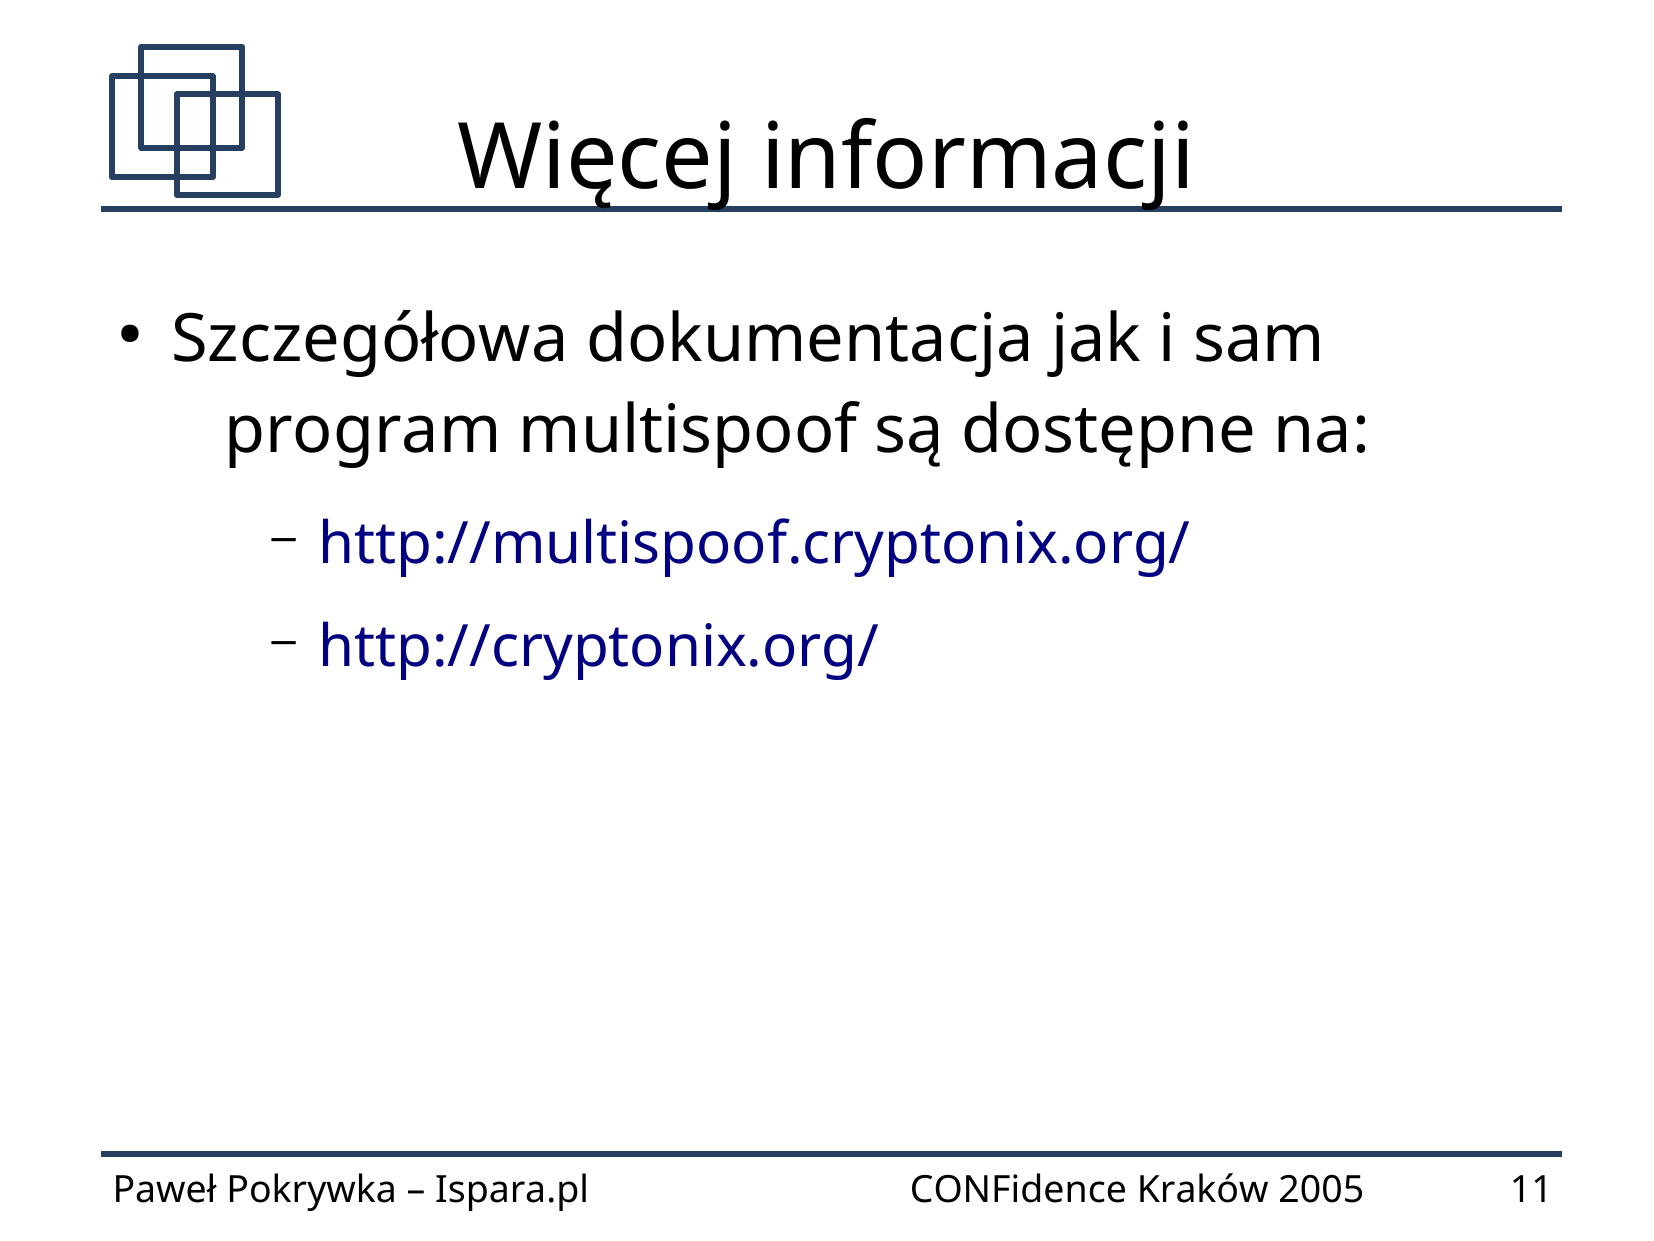

# Więcej informacji
Szczegółowa dokumentacja jak i sam program multispoof są dostępne na:
http://multispoof.cryptonix.org/
http://cryptonix.org/